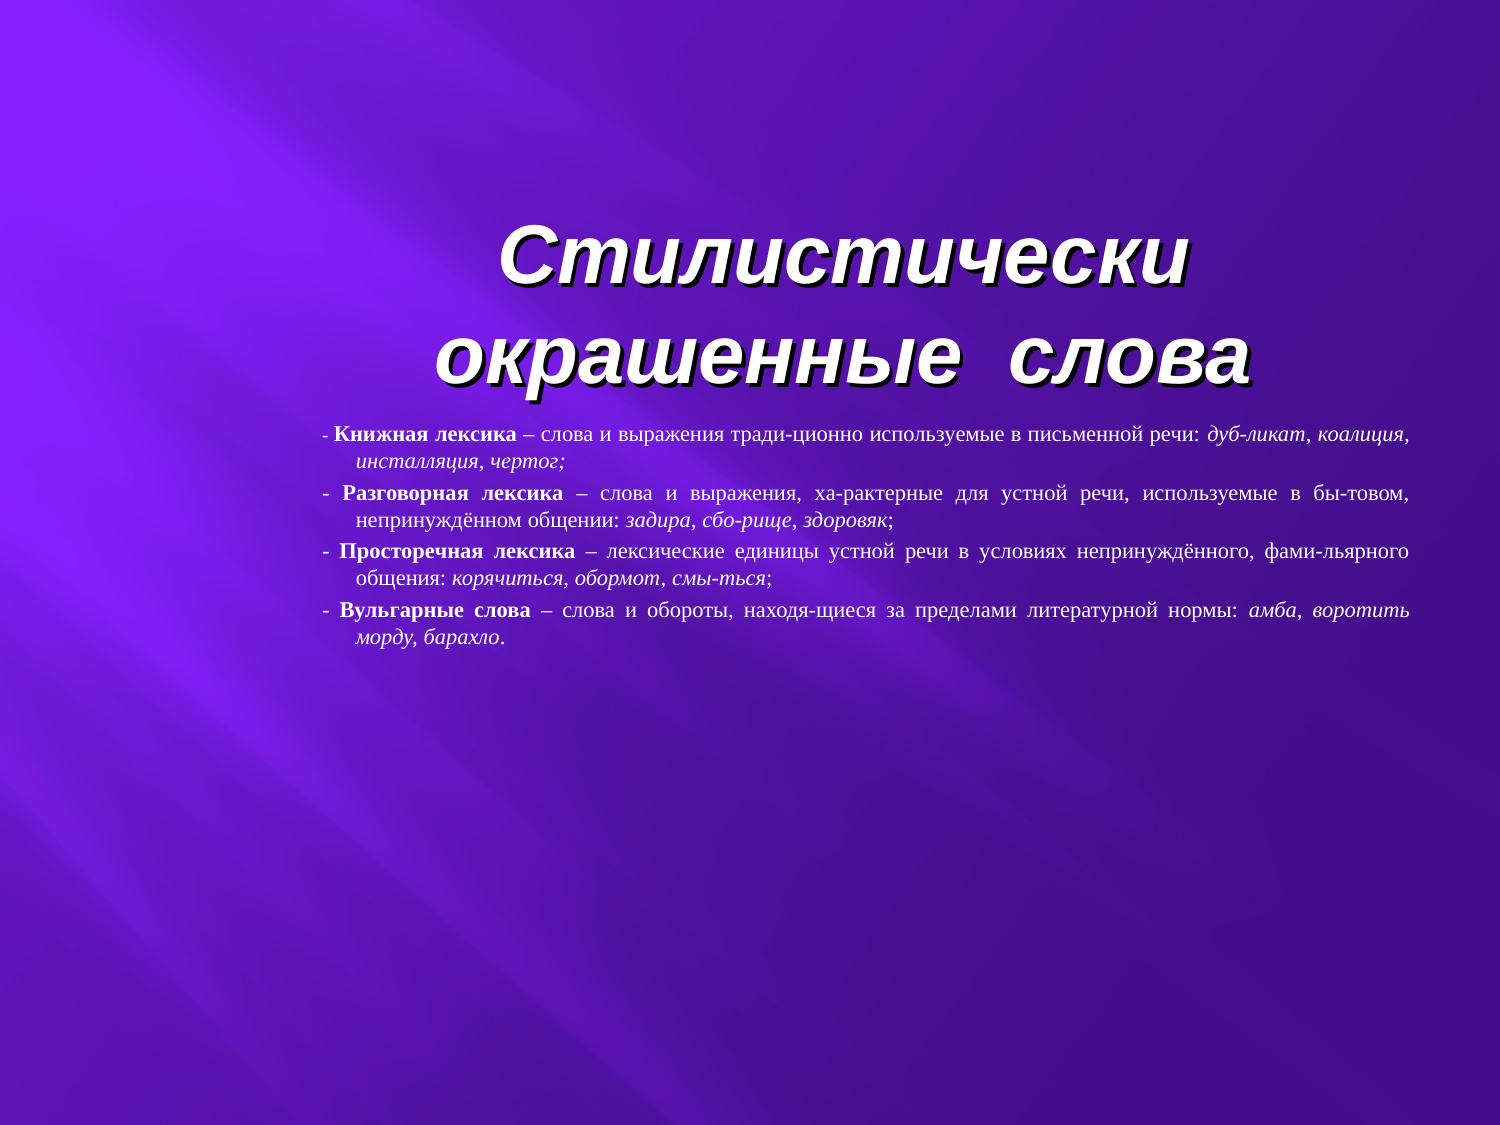

# Стилистически окрашенные слова
- Книжная лексика – слова и выражения тради-ционно используемые в письменной речи: дуб-ликат, коалиция, инсталляция, чертог;
- Разговорная лексика – слова и выражения, ха-рактерные для устной речи, используемые в бы-товом, непринуждённом общении: задира, сбо-рище, здоровяк;
- Просторечная лексика – лексические единицы устной речи в условиях непринуждённого, фами-льярного общения: корячиться, обормот, смы-ться;
- Вульгарные слова – слова и обороты, находя-щиеся за пределами литературной нормы: амба, воротить морду, барахло.